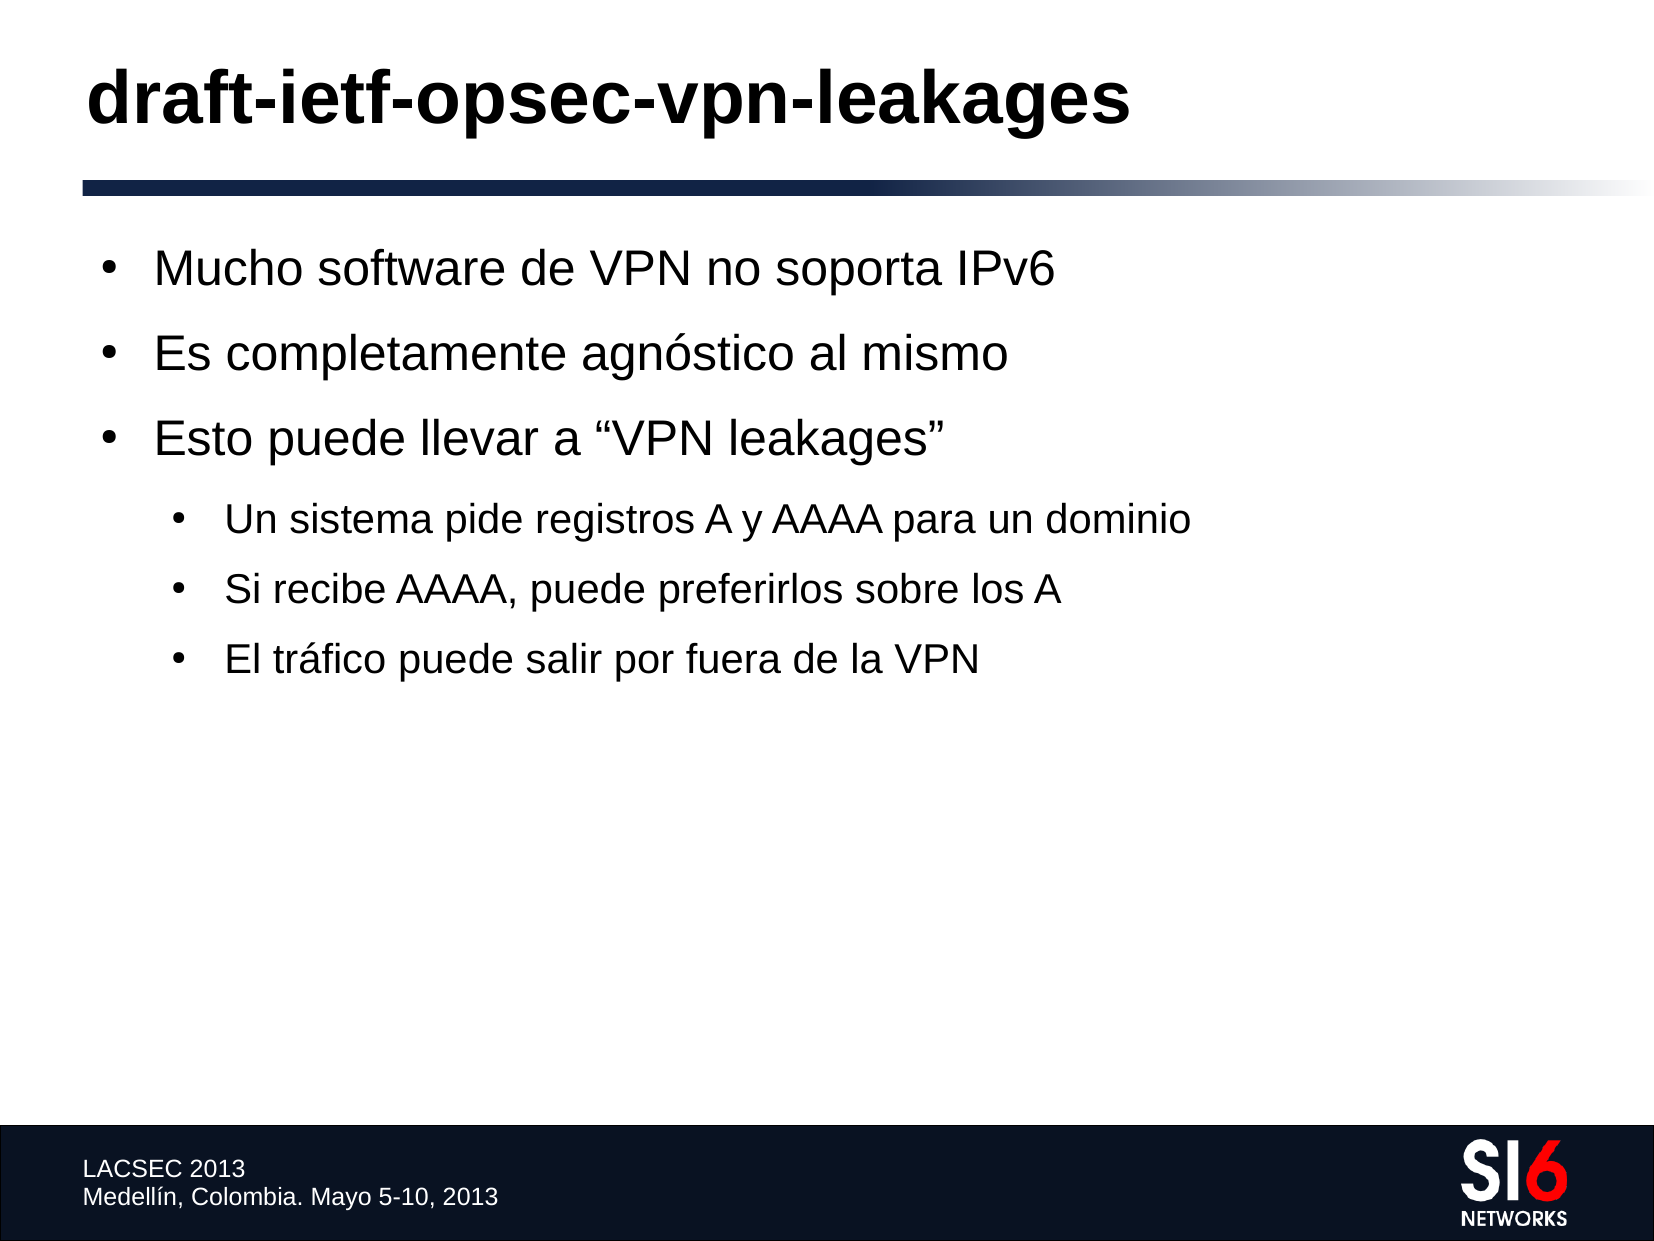

# draft-ietf-opsec-vpn-leakages
Mucho software de VPN no soporta IPv6
Es completamente agnóstico al mismo
Esto puede llevar a “VPN leakages”
Un sistema pide registros A y AAAA para un dominio
Si recibe AAAA, puede preferirlos sobre los A
El tráfico puede salir por fuera de la VPN